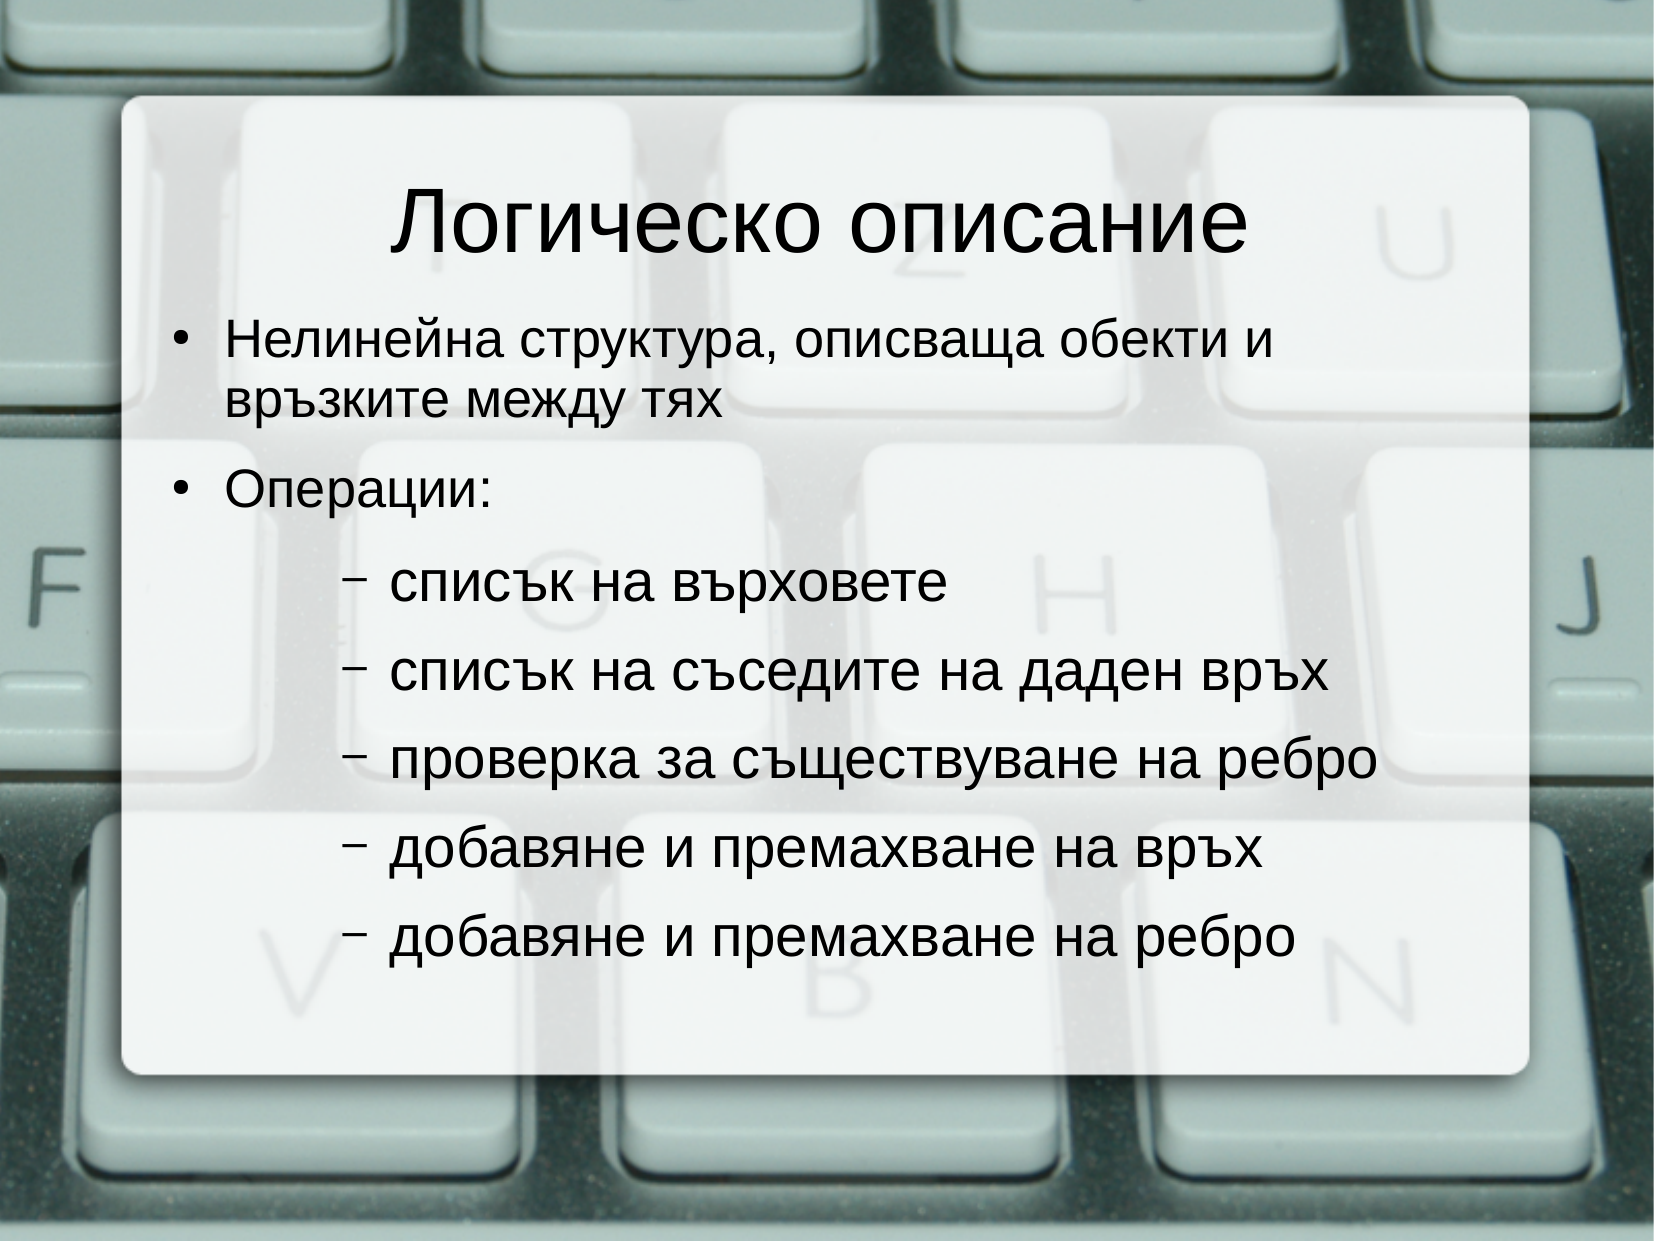

# Логическо описание
Нелинейна структура, описваща обекти и връзките между тях
Операции:
списък на върховете
списък на съседите на даден връх
проверка за съществуване на ребро
добавяне и премахване на връх
добавяне и премахване на ребро